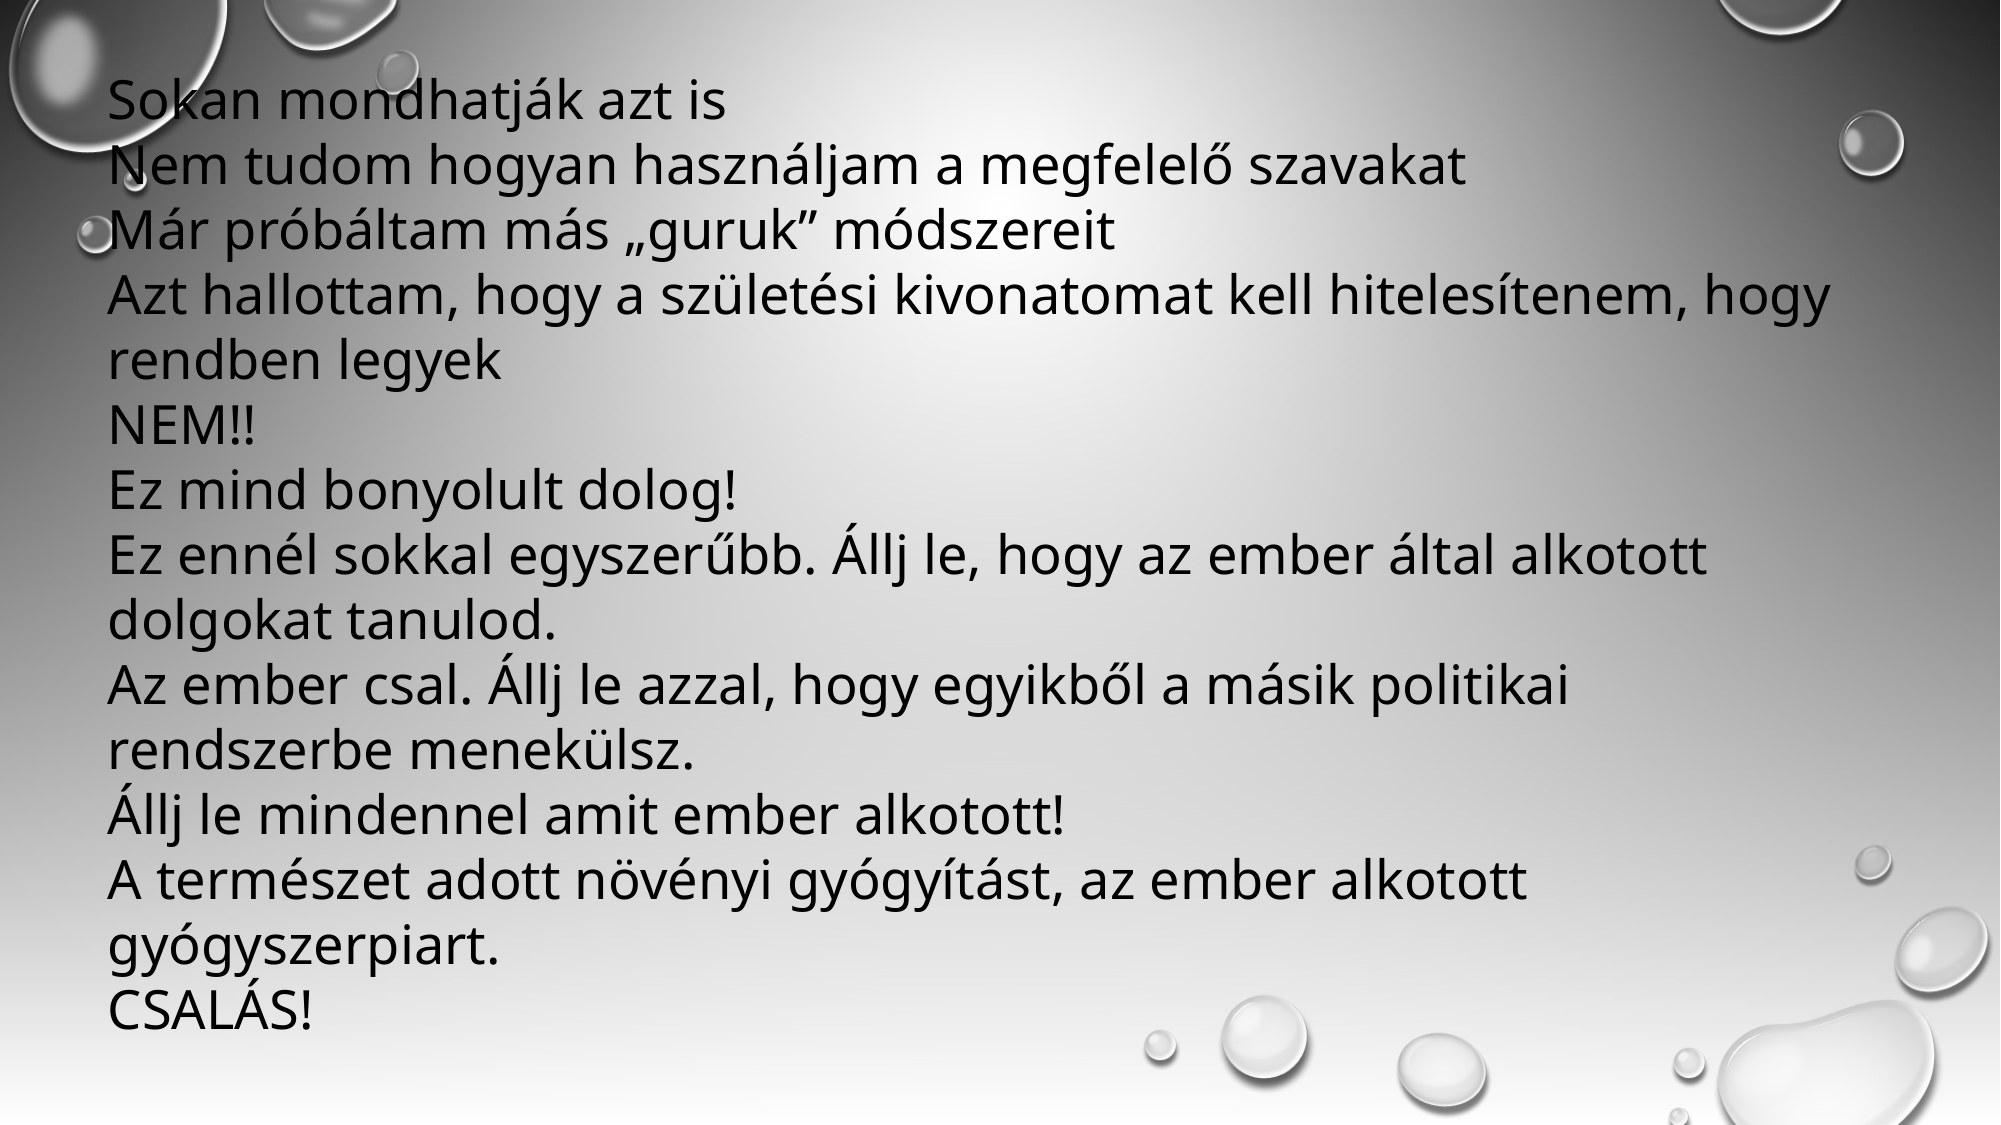

Sokan mondhatják azt is
Nem tudom hogyan használjam a megfelelő szavakat
Már próbáltam más „guruk” módszereit
Azt hallottam, hogy a születési kivonatomat kell hitelesítenem, hogy rendben legyek
NEM!!
Ez mind bonyolult dolog!
Ez ennél sokkal egyszerűbb. Állj le, hogy az ember által alkotott dolgokat tanulod.
Az ember csal. Állj le azzal, hogy egyikből a másik politikai rendszerbe menekülsz.
Állj le mindennel amit ember alkotott!
A természet adott növényi gyógyítást, az ember alkotott gyógyszerpiart.
CSALÁS!